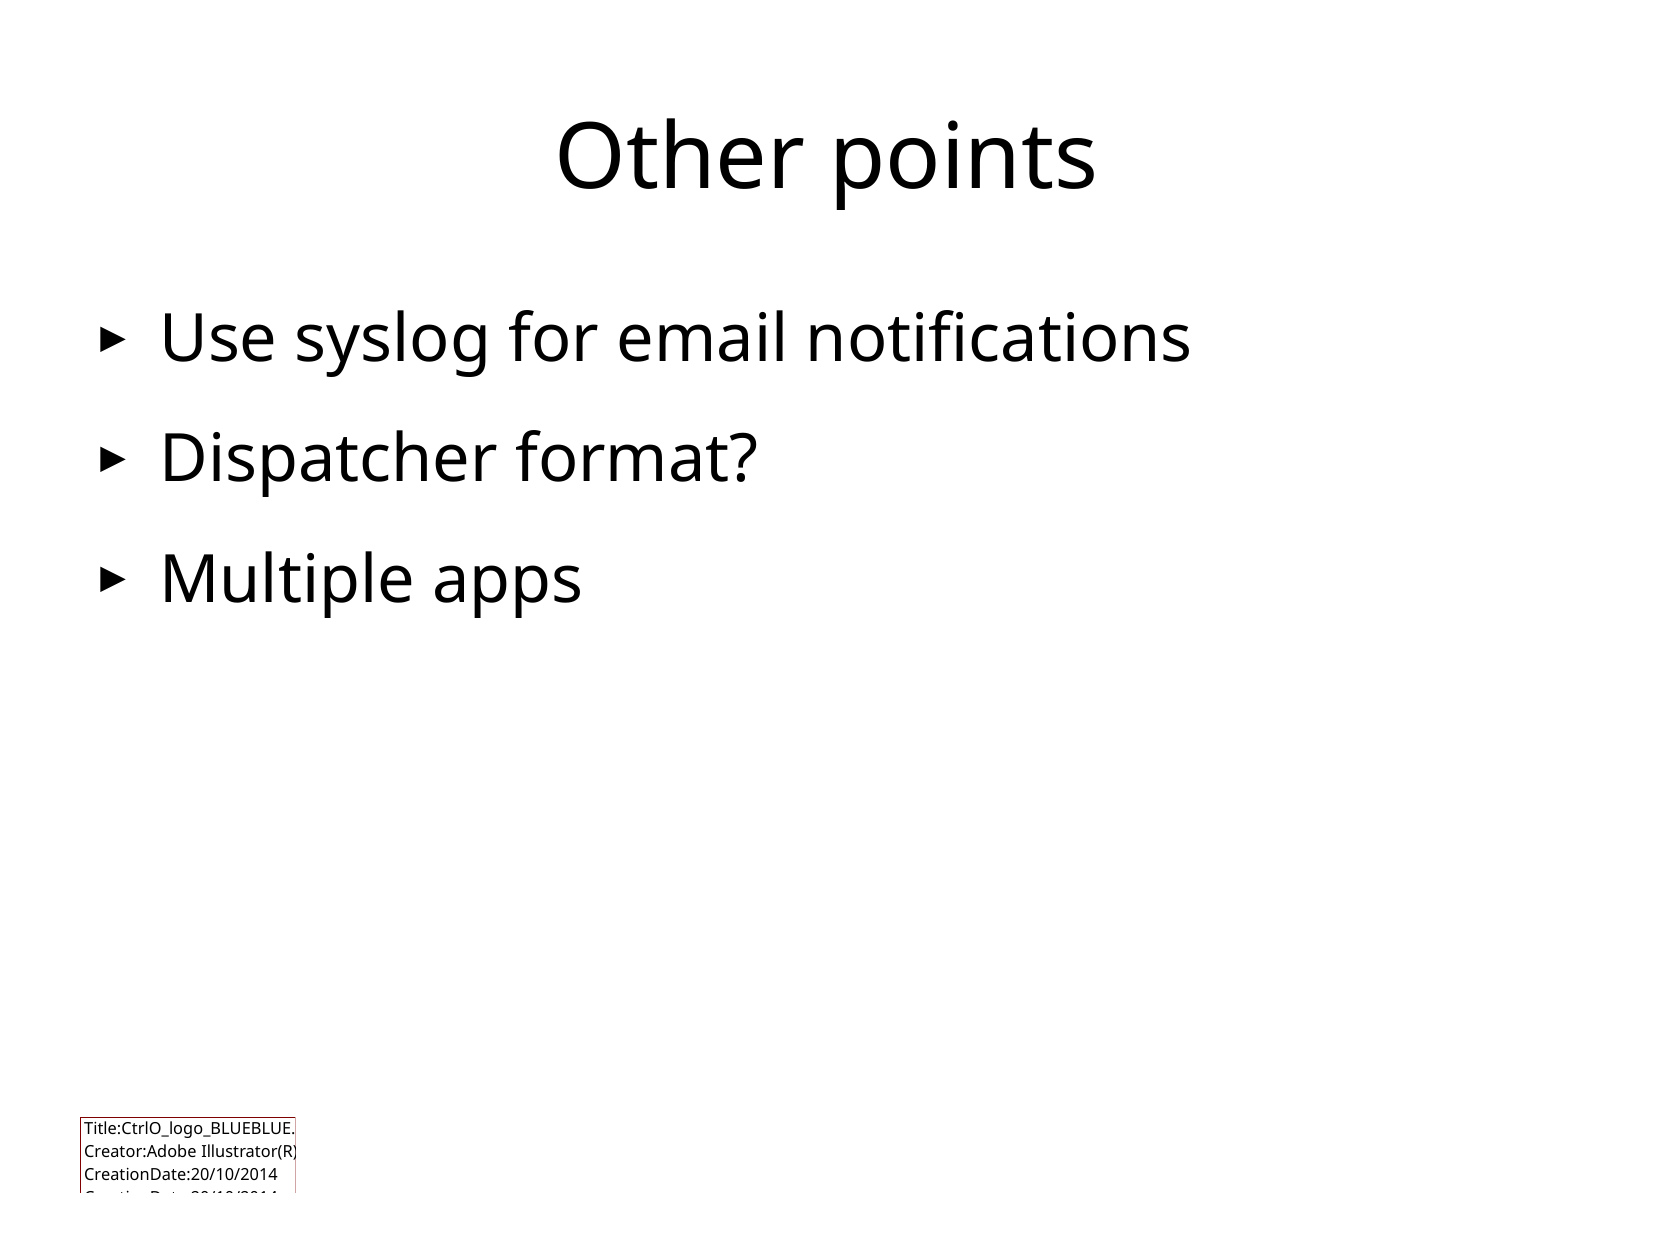

# Other points
Use syslog for email notifications
Dispatcher format?
Multiple apps